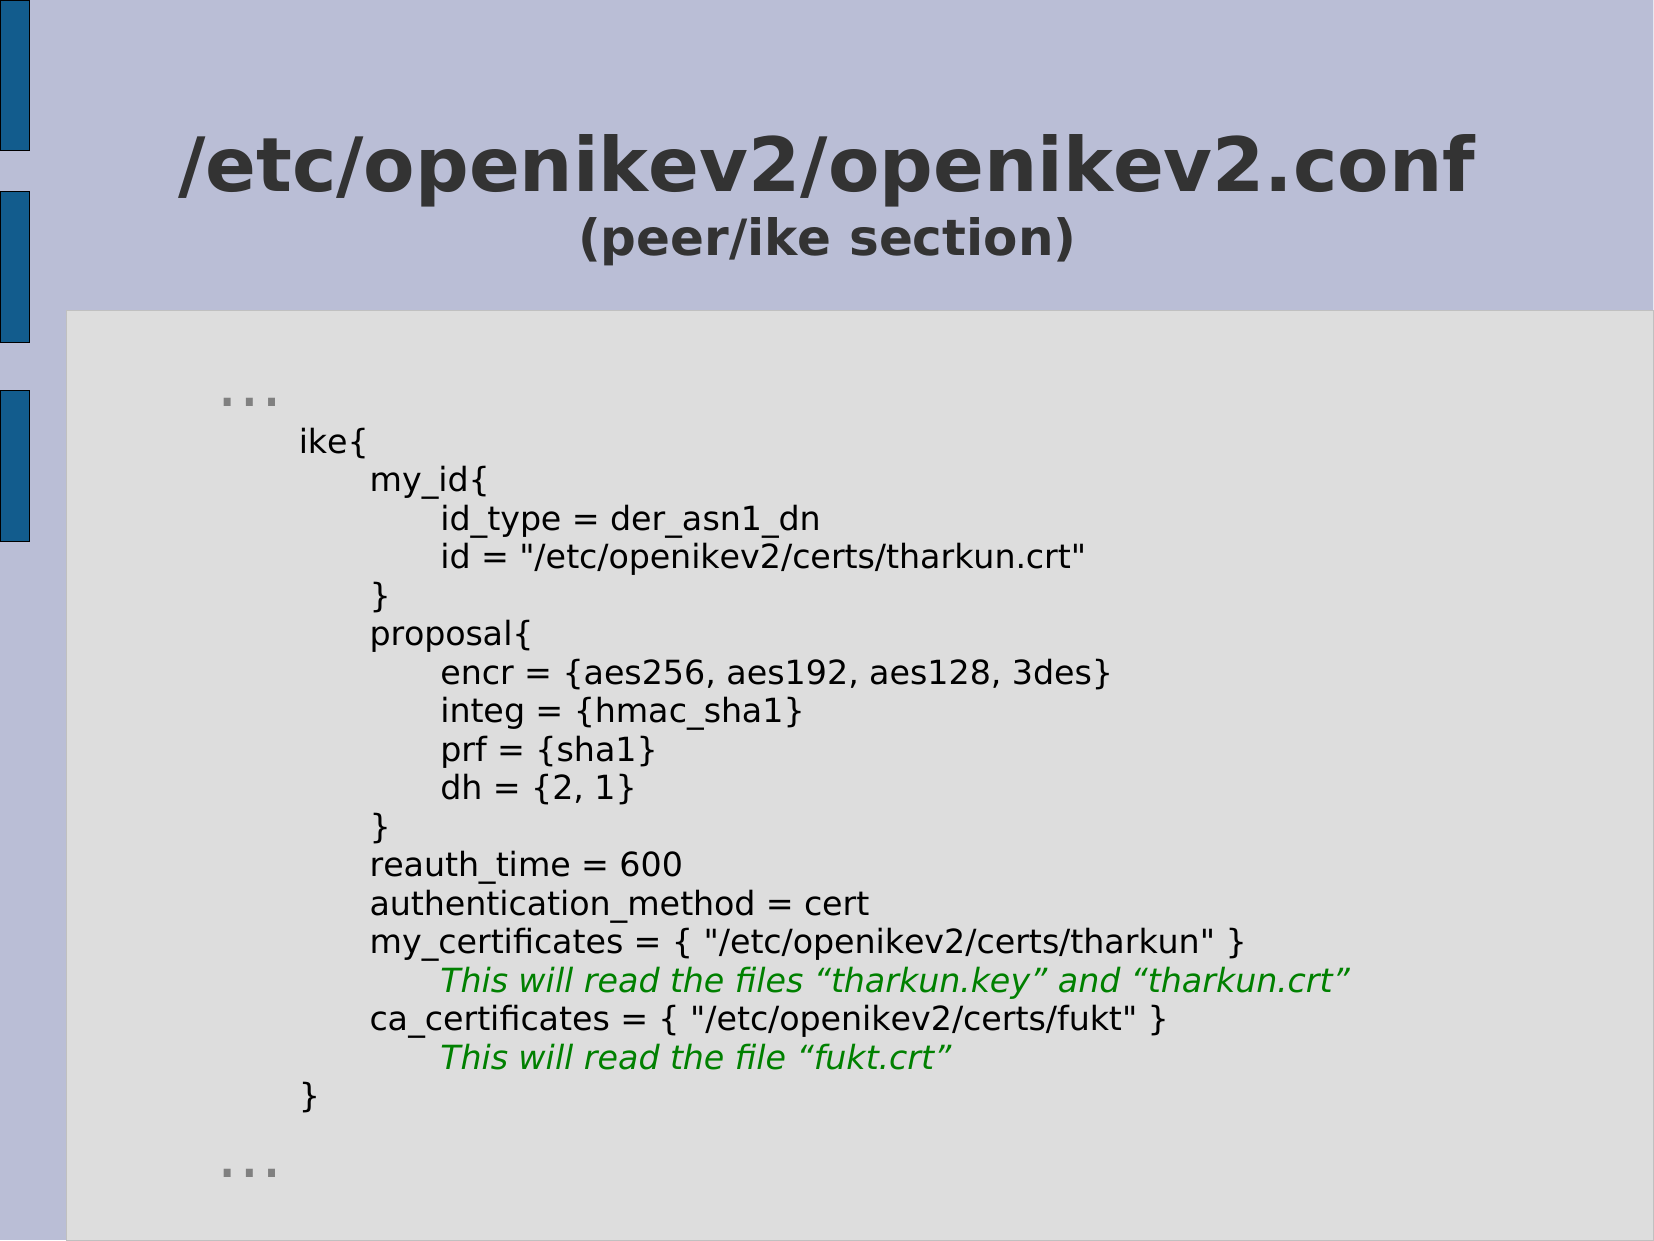

# /etc/openikev2/openikev2.conf (peer/ike section)
…
ike{
my_id{
id_type = der_asn1_dn
id = "/etc/openikev2/certs/tharkun.crt"
}
proposal{
encr = {aes256, aes192, aes128, 3des}
integ = {hmac_sha1}
prf = {sha1}
dh = {2, 1}
}
reauth_time = 600
authentication_method = cert
my_certificates = { "/etc/openikev2/certs/tharkun" }
This will read the files “tharkun.key” and “tharkun.crt”
ca_certificates = { "/etc/openikev2/certs/fukt" }
This will read the file “fukt.crt”
}
…